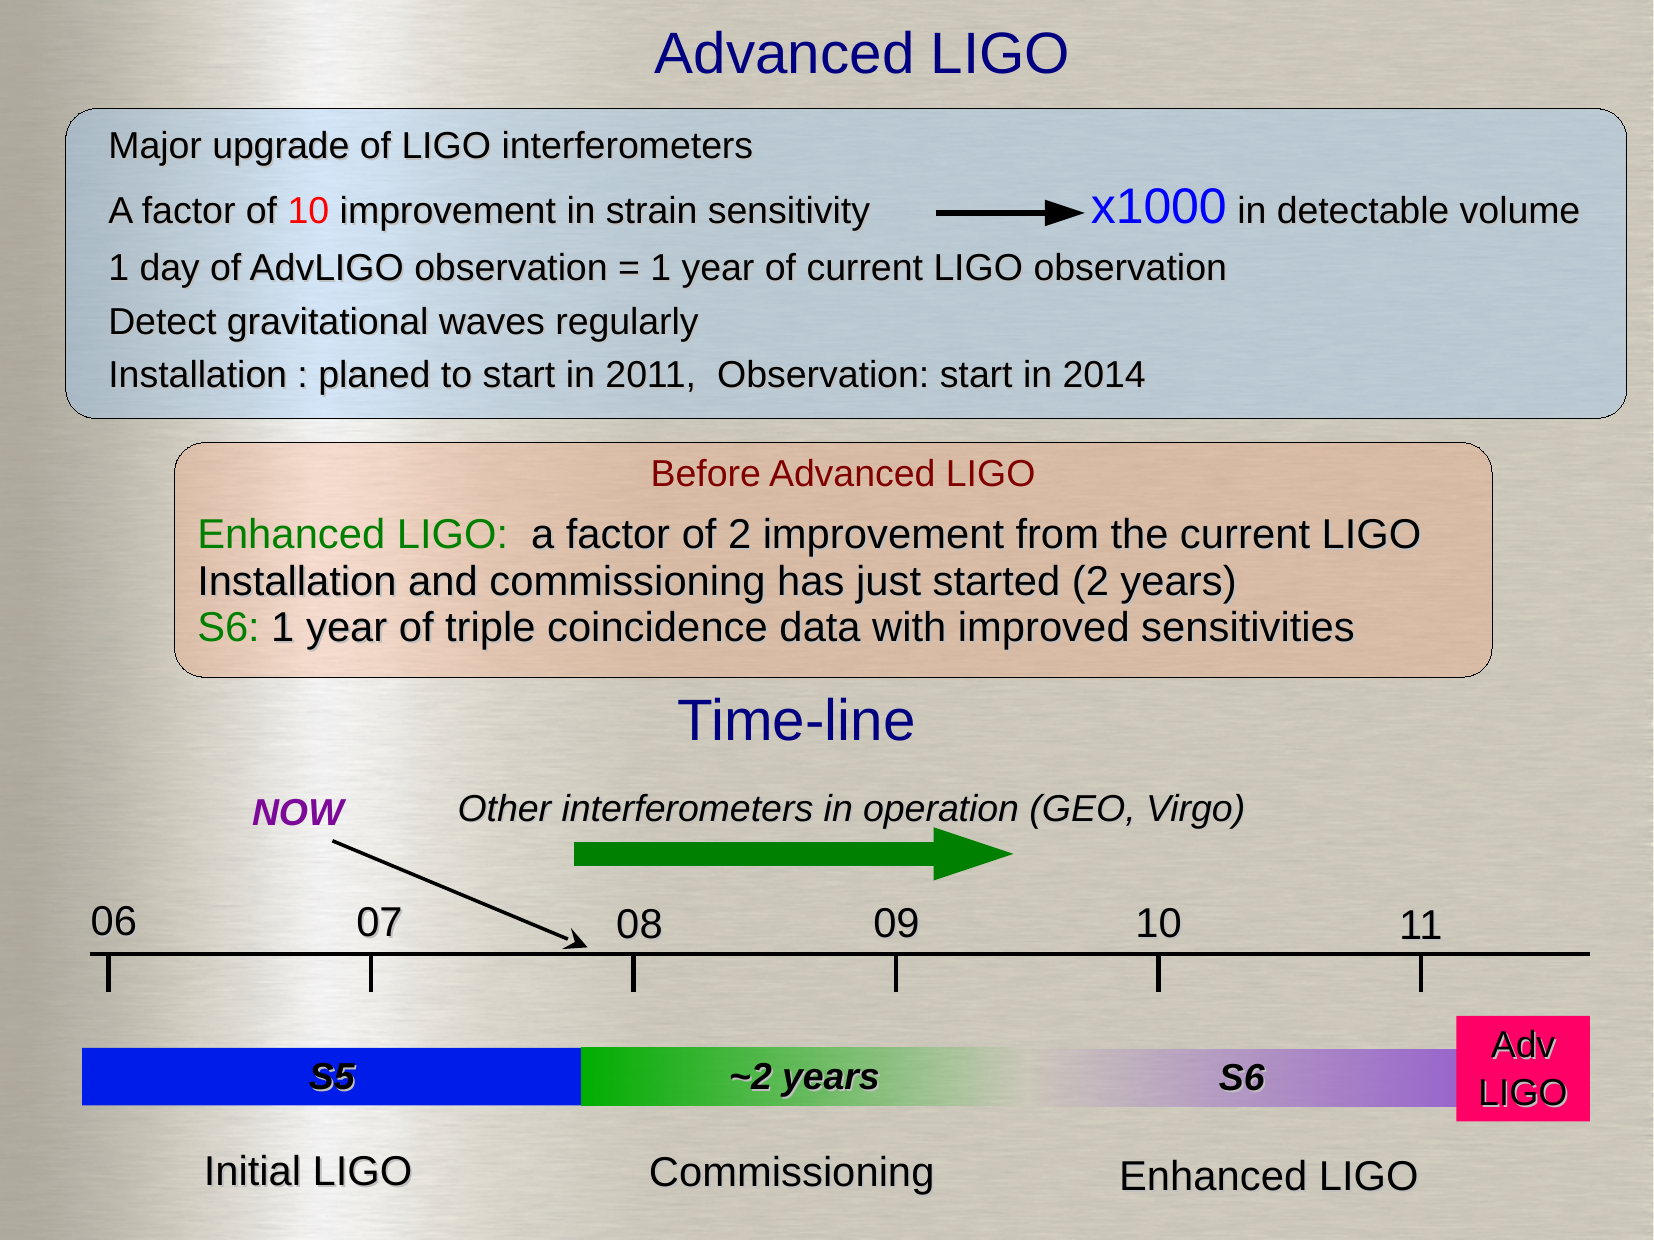

Advanced LIGO
 Major upgrade of LIGO interferometers
 A factor of 10 improvement in strain sensitivity x1000 in detectable volume
 1 day of AdvLIGO observation = 1 year of current LIGO observation
 Detect gravitational waves regularly
 Installation : planed to start in 2011, Observation: start in 2014
Before Advanced LIGO
Enhanced LIGO: a factor of 2 improvement from the current LIGO
Installation and commissioning has just started (2 years)
S6: 1 year of triple coincidence data with improved sensitivities
Time-line
Other interferometers in operation (GEO, Virgo)
NOW
06
07
10
09
08
11
Adv
LIGO
S5
~2 years
S6
Initial LIGO
Commissioning
Enhanced LIGO